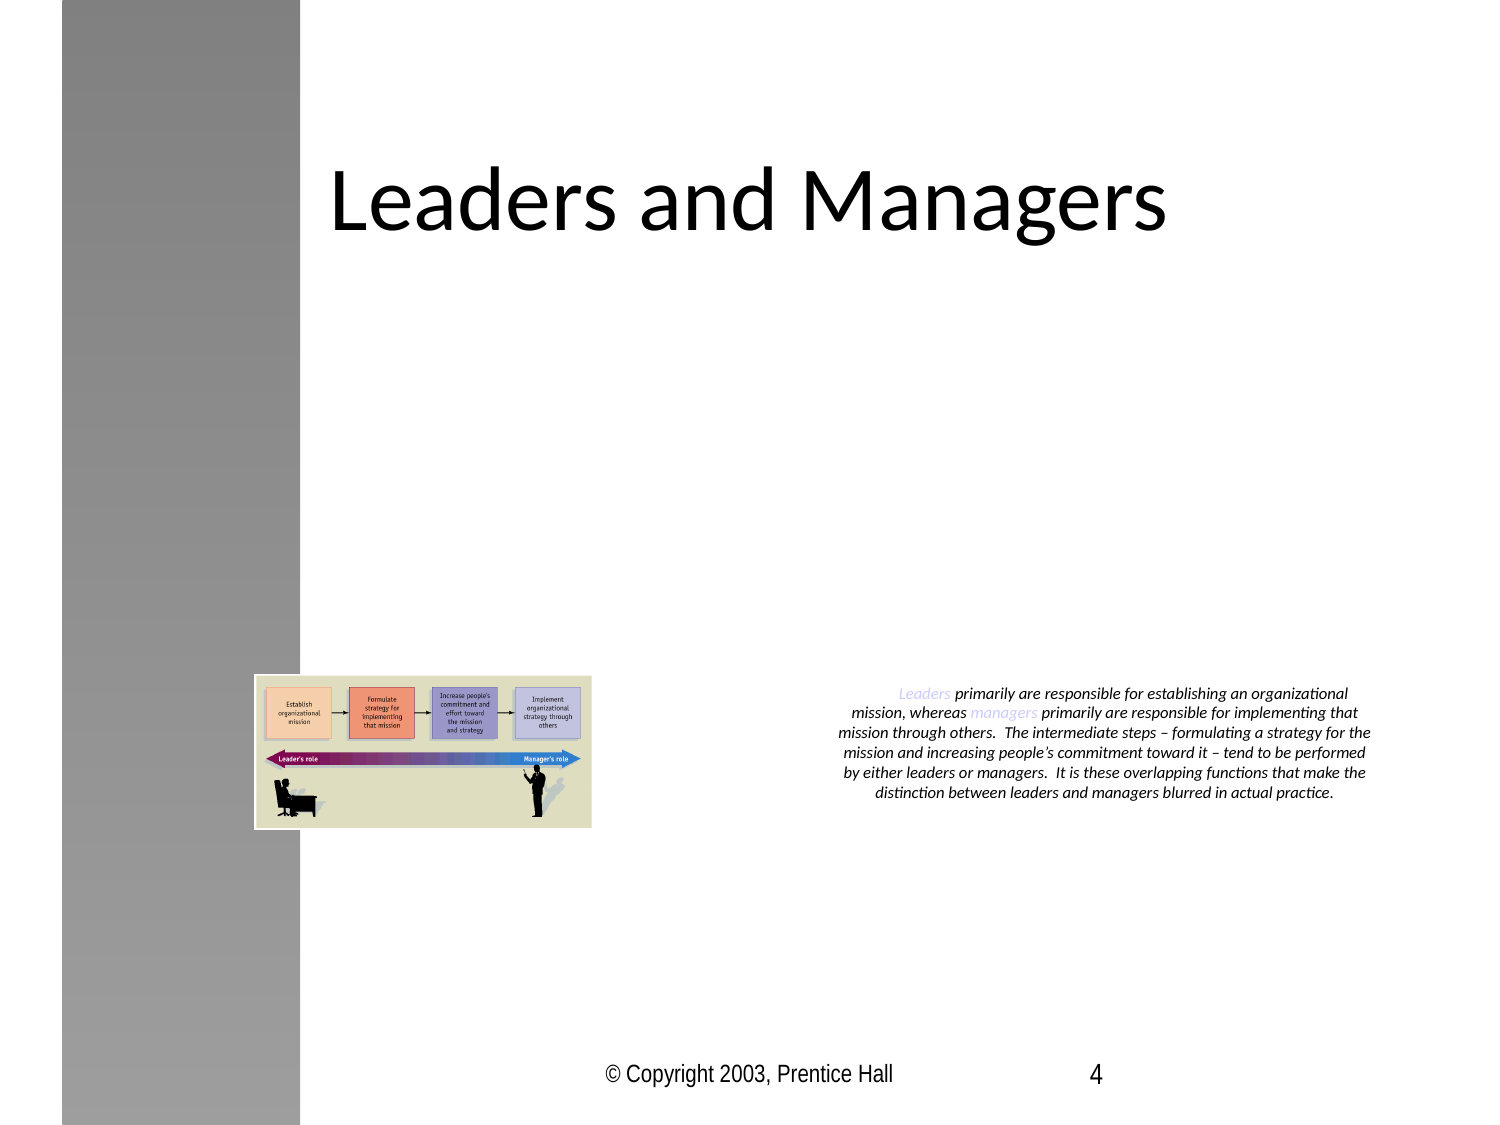

# Leaders and Managers
	Leaders primarily are responsible for establishing an organizational mission, whereas managers primarily are responsible for implementing that mission through others. The intermediate steps – formulating a strategy for the mission and increasing people’s commitment toward it – tend to be performed by either leaders or managers. It is these overlapping functions that make the distinction between leaders and managers blurred in actual practice.
© Copyright 2003, Prentice Hall